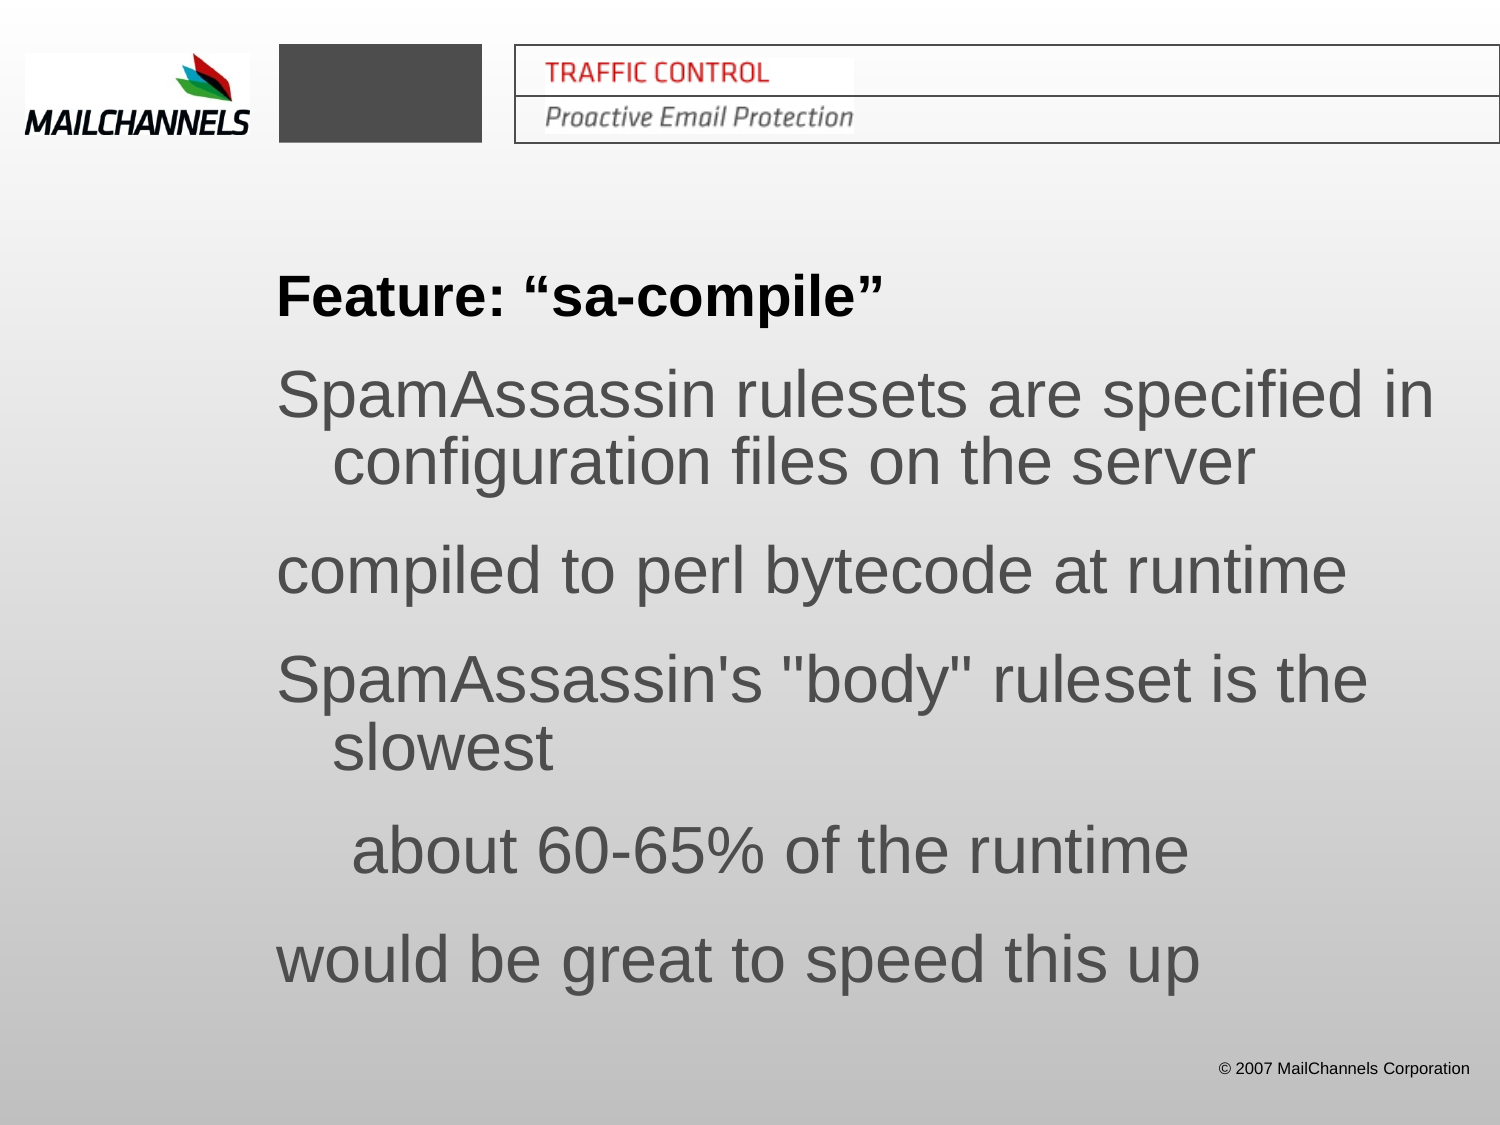

# Feature: “sa-compile”
SpamAssassin rulesets are specified in configuration files on the server
compiled to perl bytecode at runtime
SpamAssassin's "body" ruleset is the slowest
about 60-65% of the runtime
would be great to speed this up